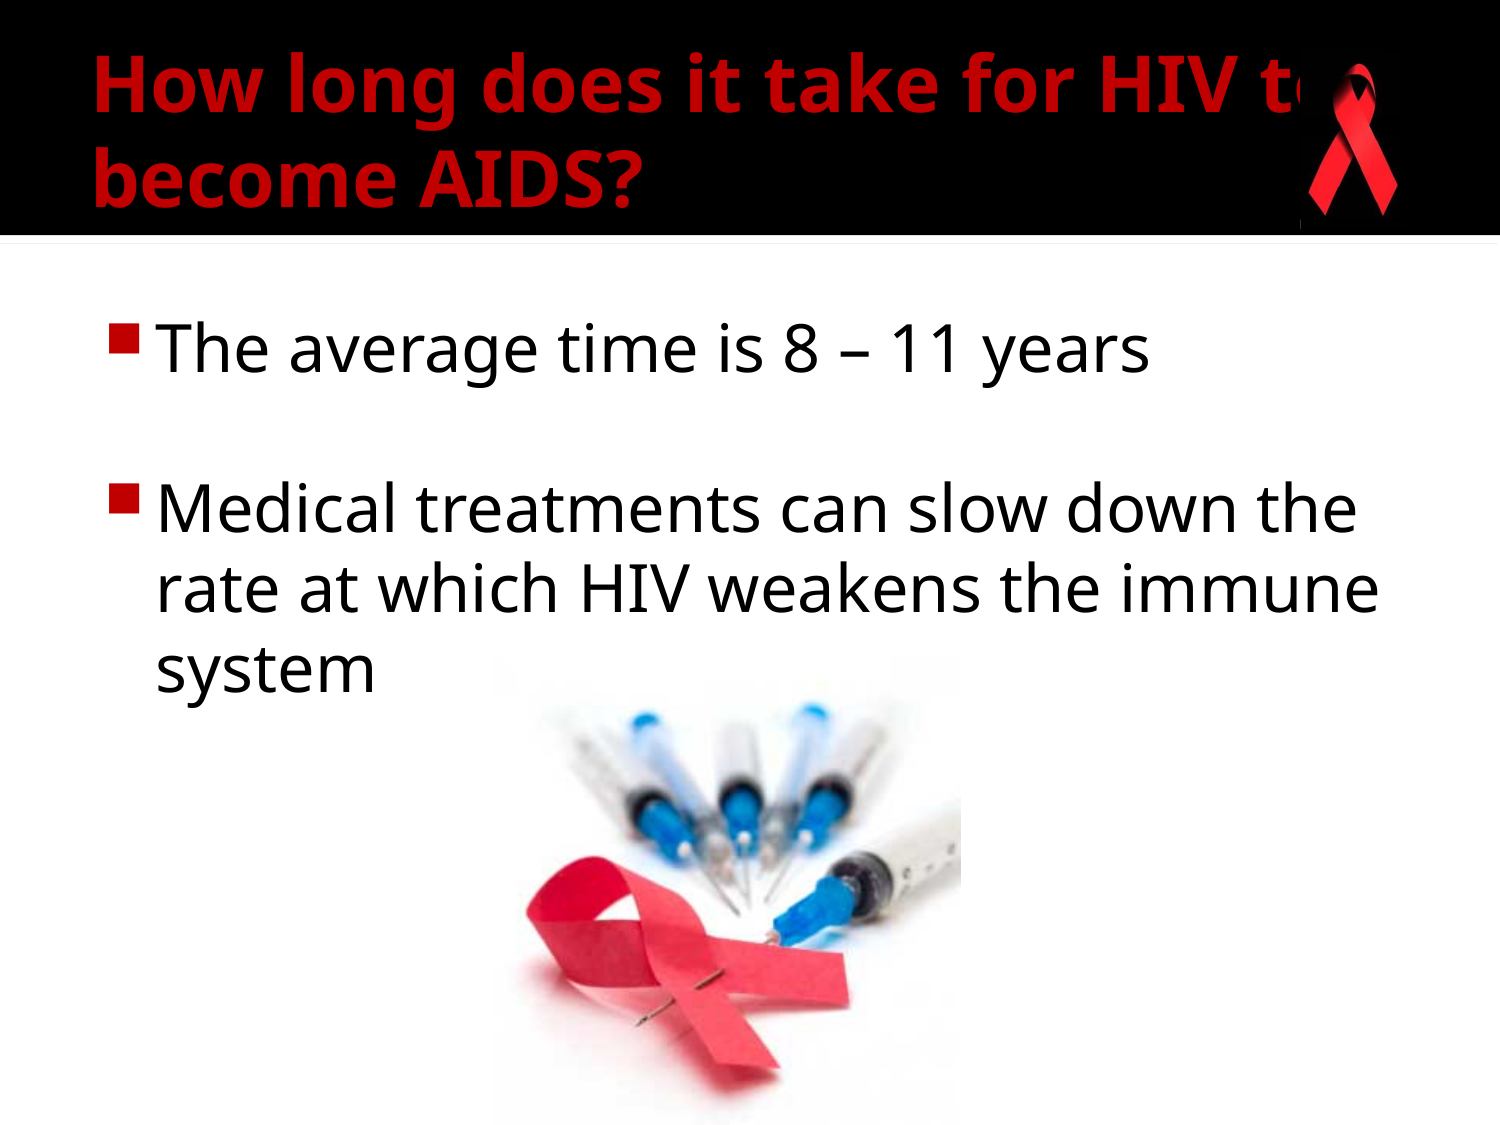

# How long does it take for HIV to become AIDS?
The average time is 8 – 11 years
Medical treatments can slow down the rate at which HIV weakens the immune system